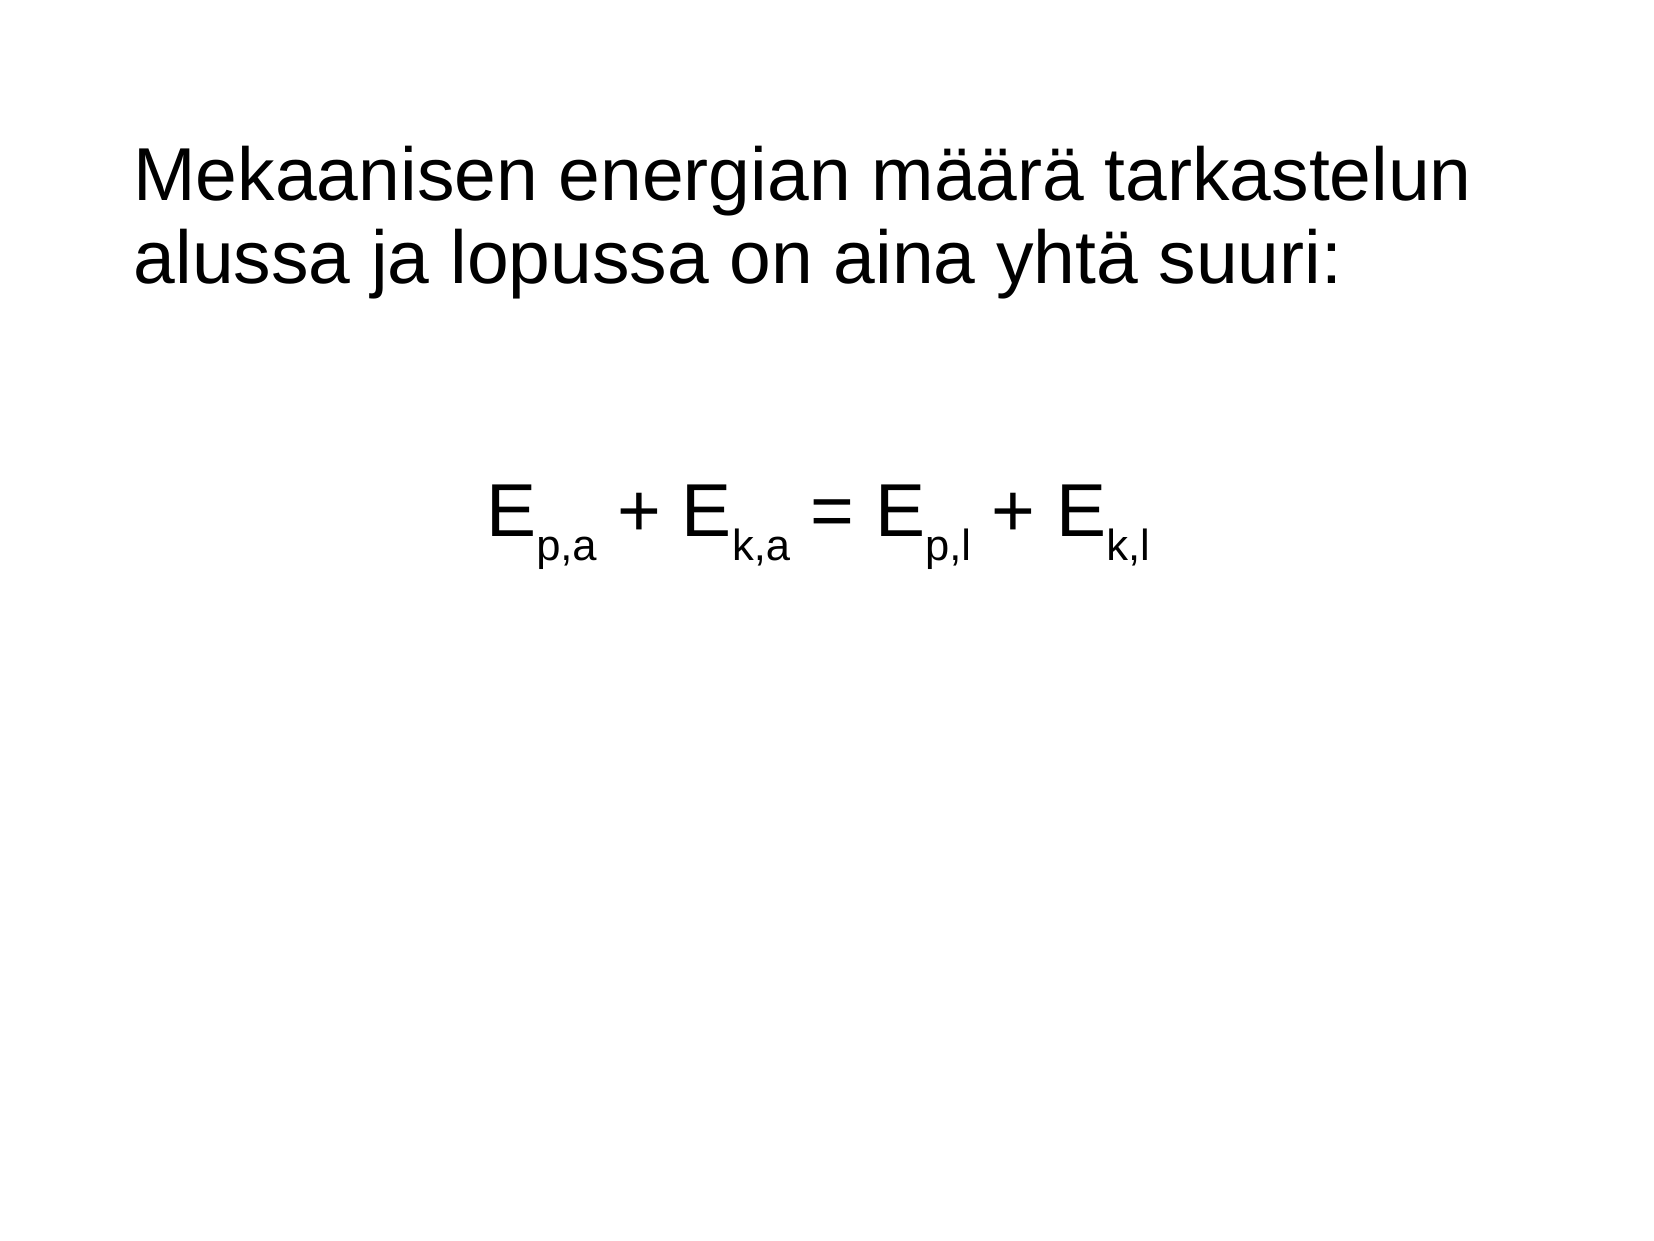

Mekaanisen energian määrä tarkastelun alussa ja lopussa on aina yhtä suuri:
 Ep,a + Ek,a = Ep,l + Ek,l